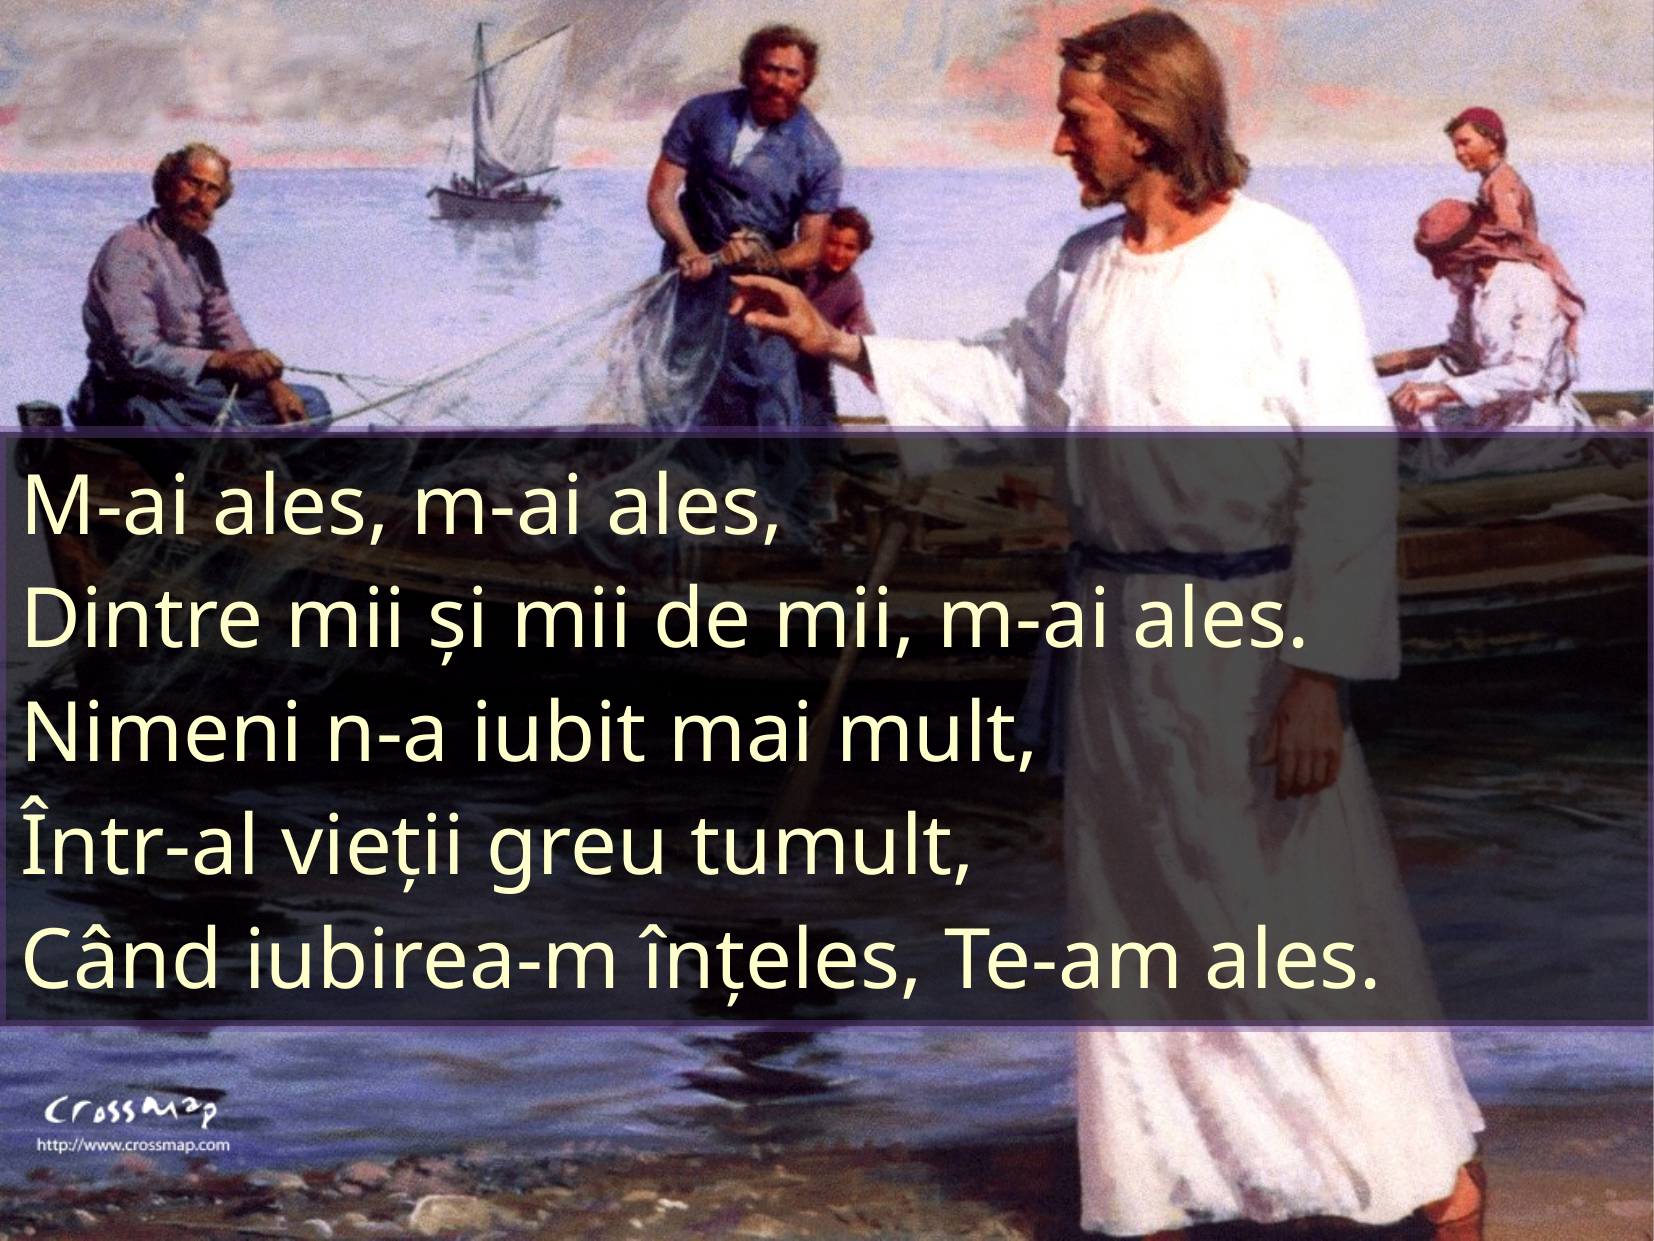

M-ai ales, m-ai ales,
Dintre mii şi mii de mii, m-ai ales.
Nimeni n-a iubit mai mult,
Într-al vieţii greu tumult,
Când iubirea-m înţeles, Te-am ales.